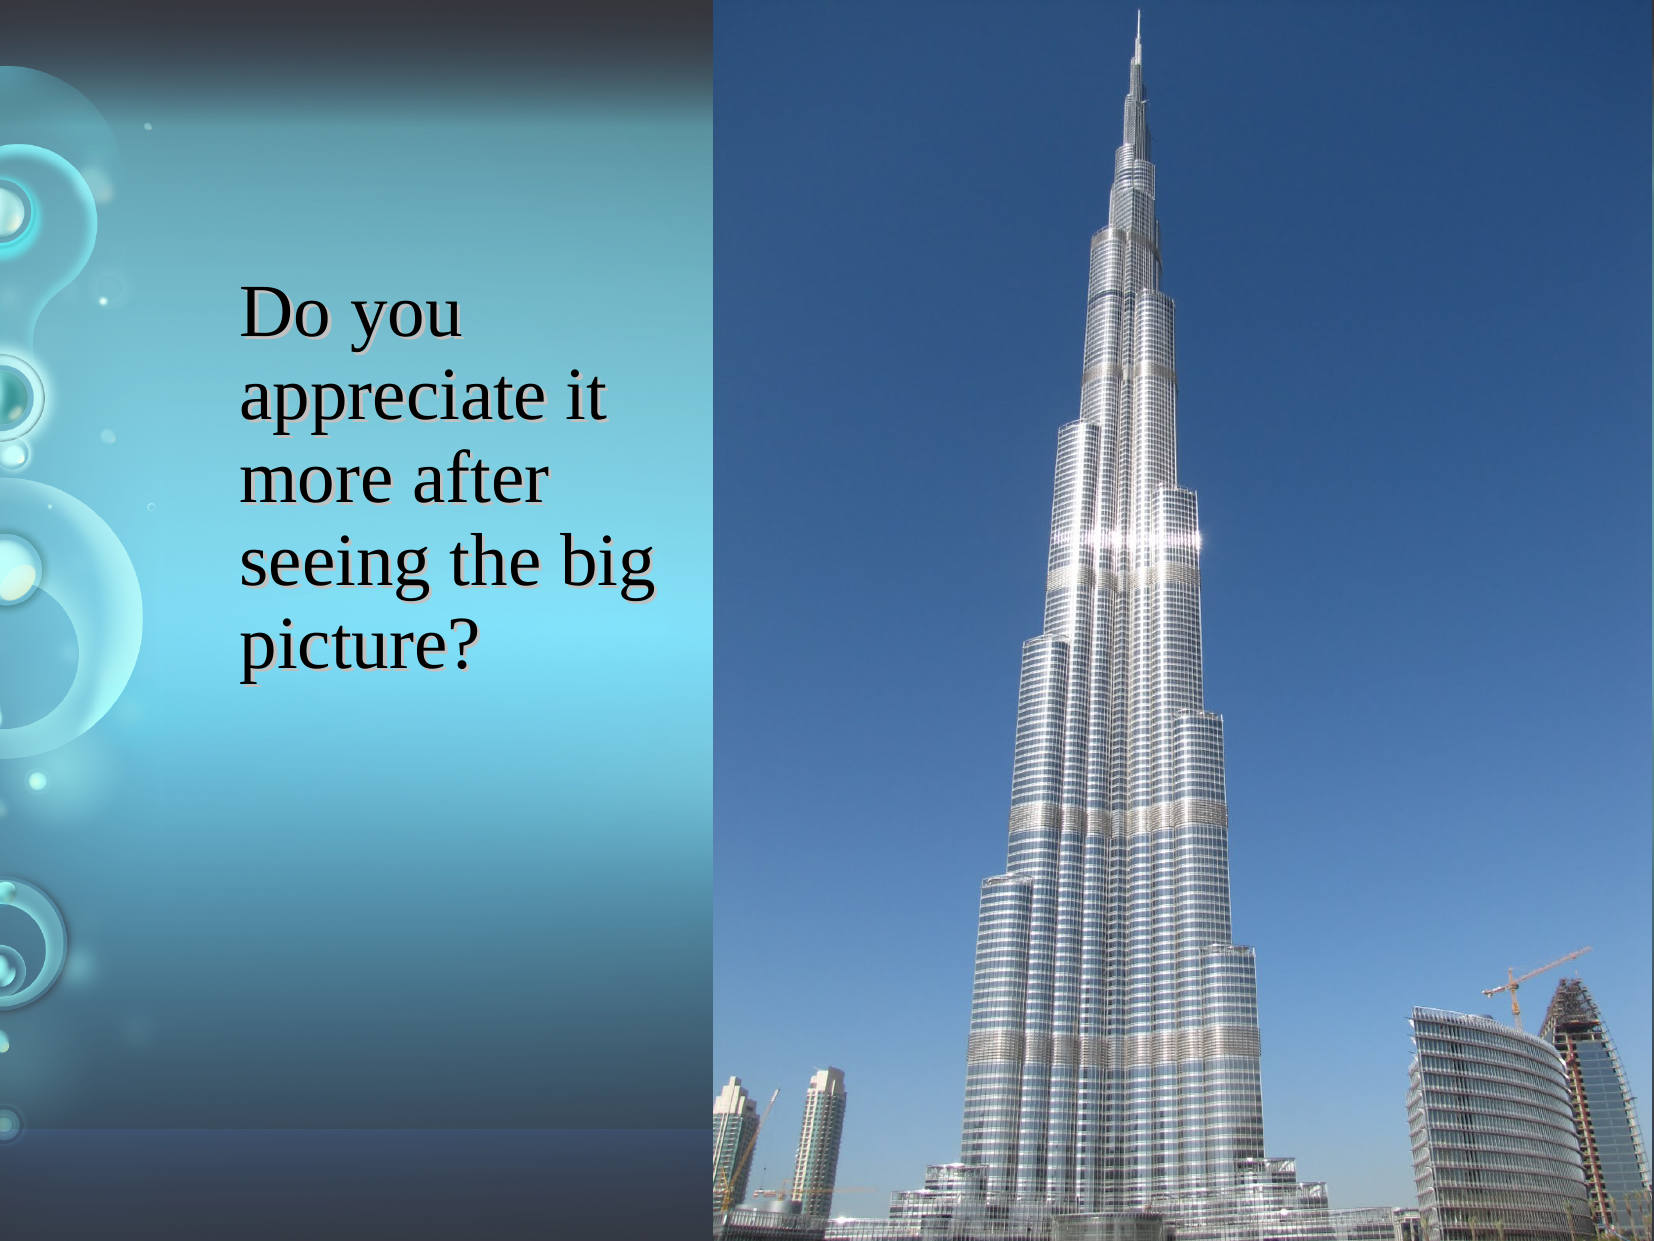

Do you appreciate it more after seeing the big picture?